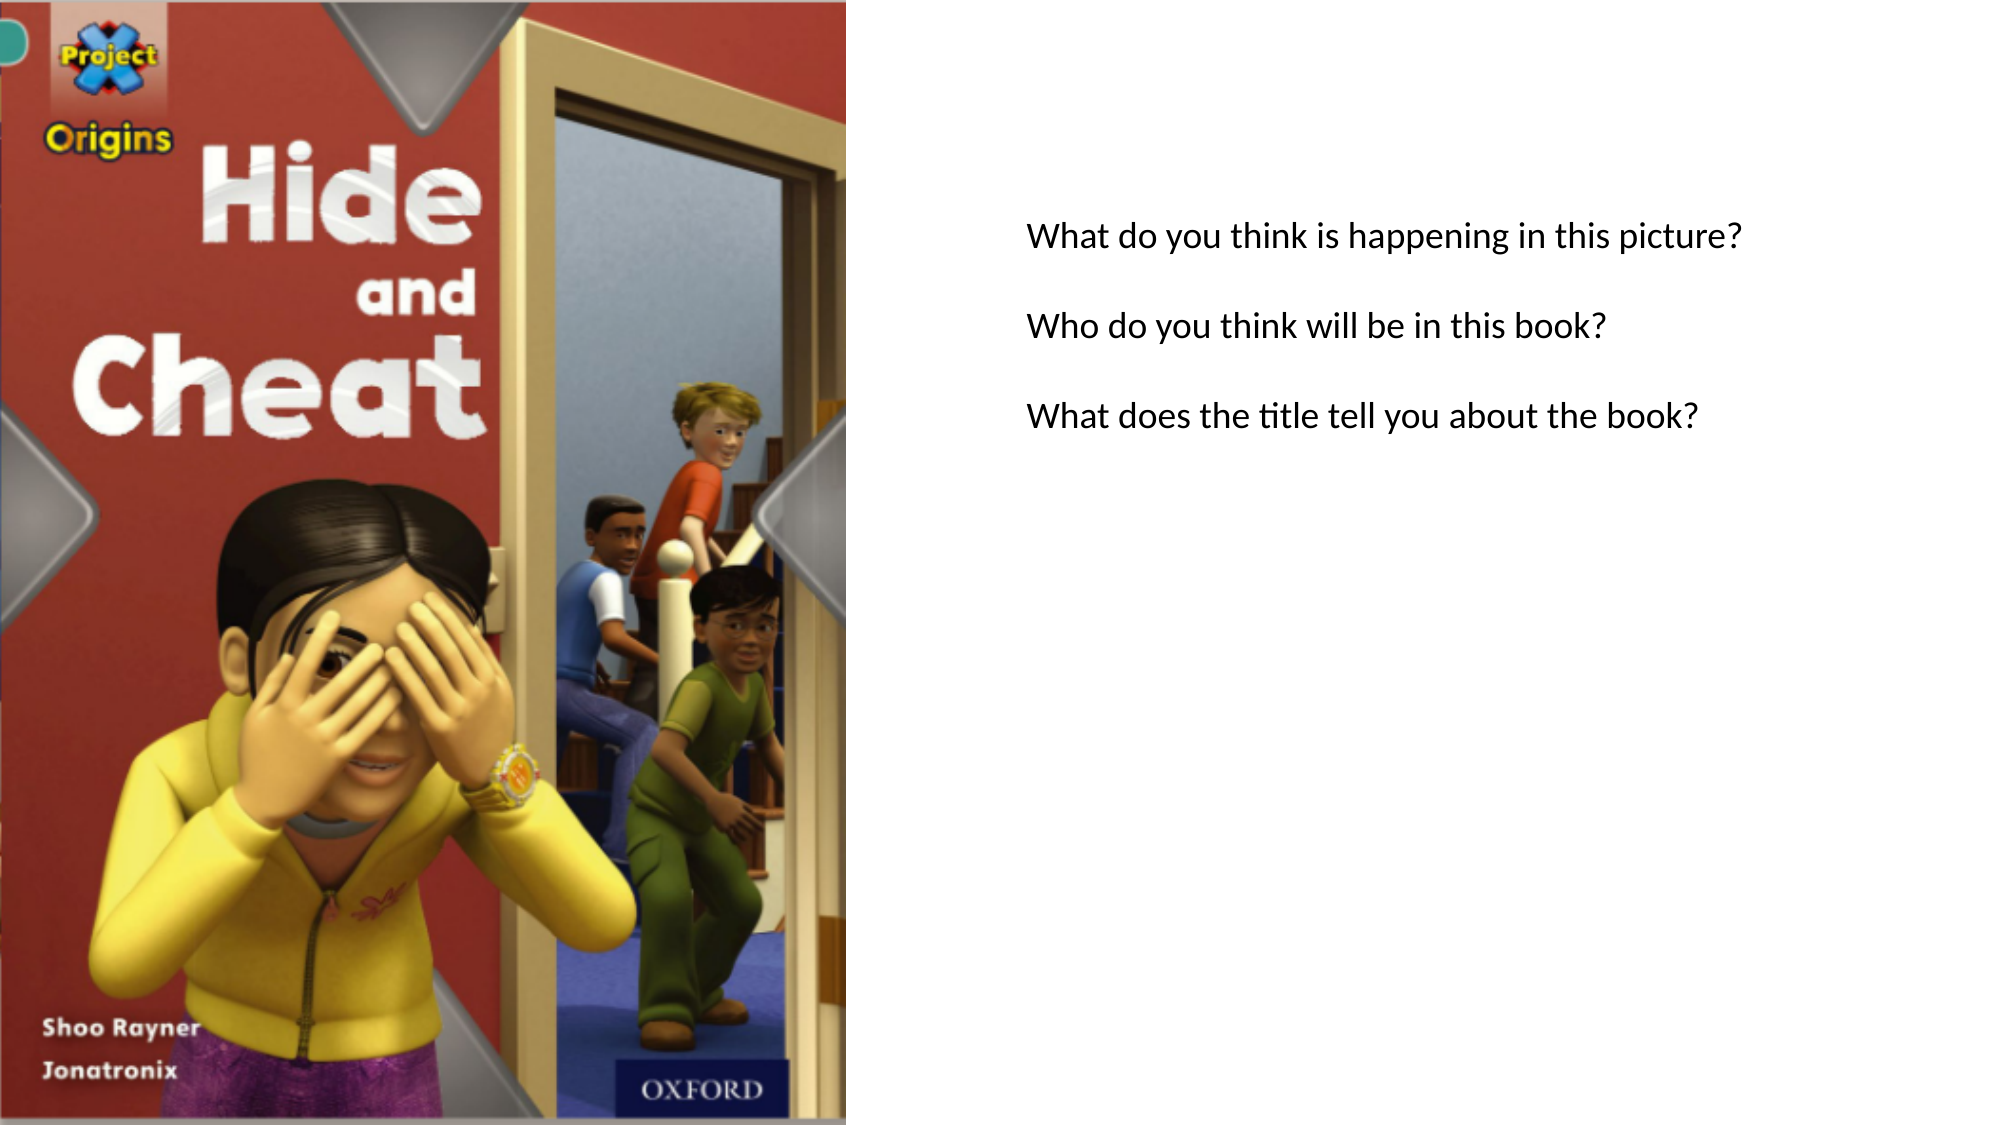

What do you think is happening in this picture?
Who do you think will be in this book?
What does the title tell you about the book?